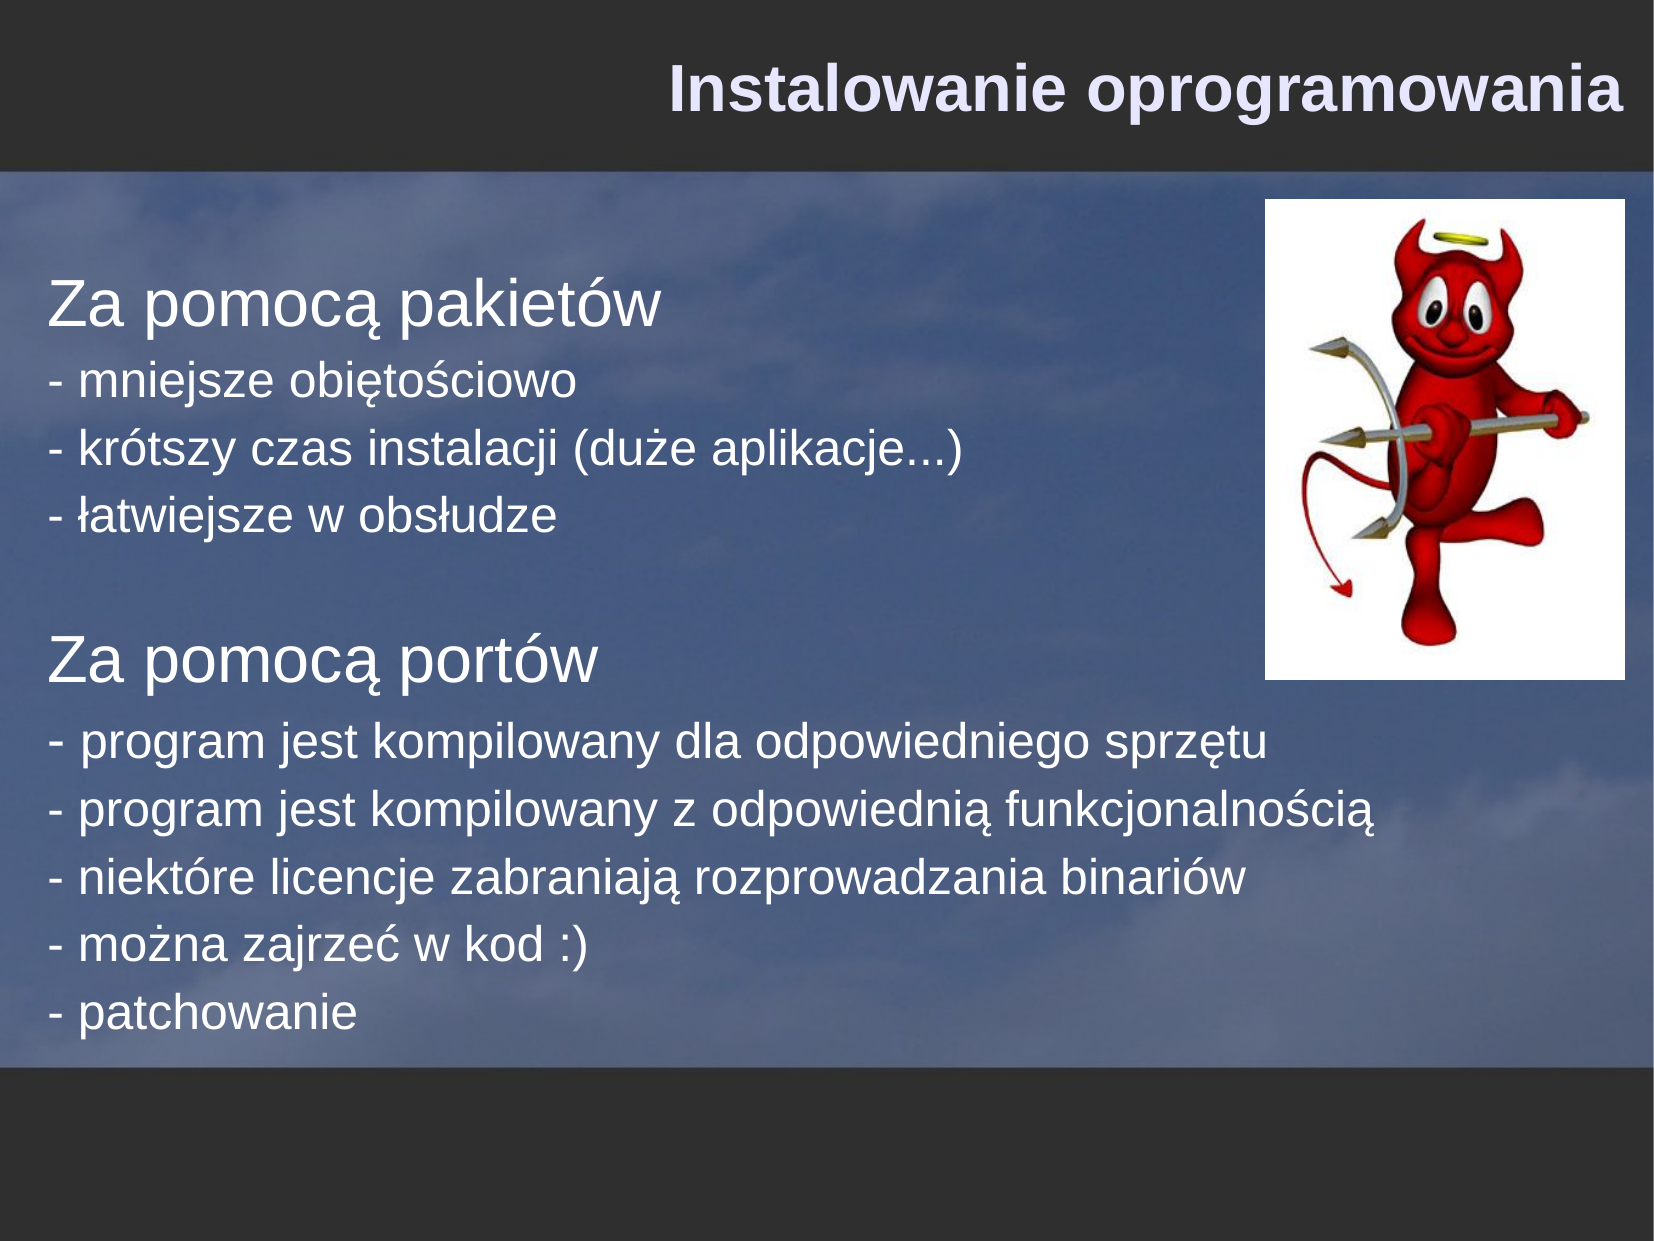

# Instalowanie oprogramowania
Za pomocą pakietów
- mniejsze obiętościowo
- krótszy czas instalacji (duże aplikacje...)
- łatwiejsze w obsłudze
Za pomocą portów
- program jest kompilowany dla odpowiedniego sprzętu
- program jest kompilowany z odpowiednią funkcjonalnością
- niektóre licencje zabraniają rozprowadzania binariów
- można zajrzeć w kod :)
- patchowanie